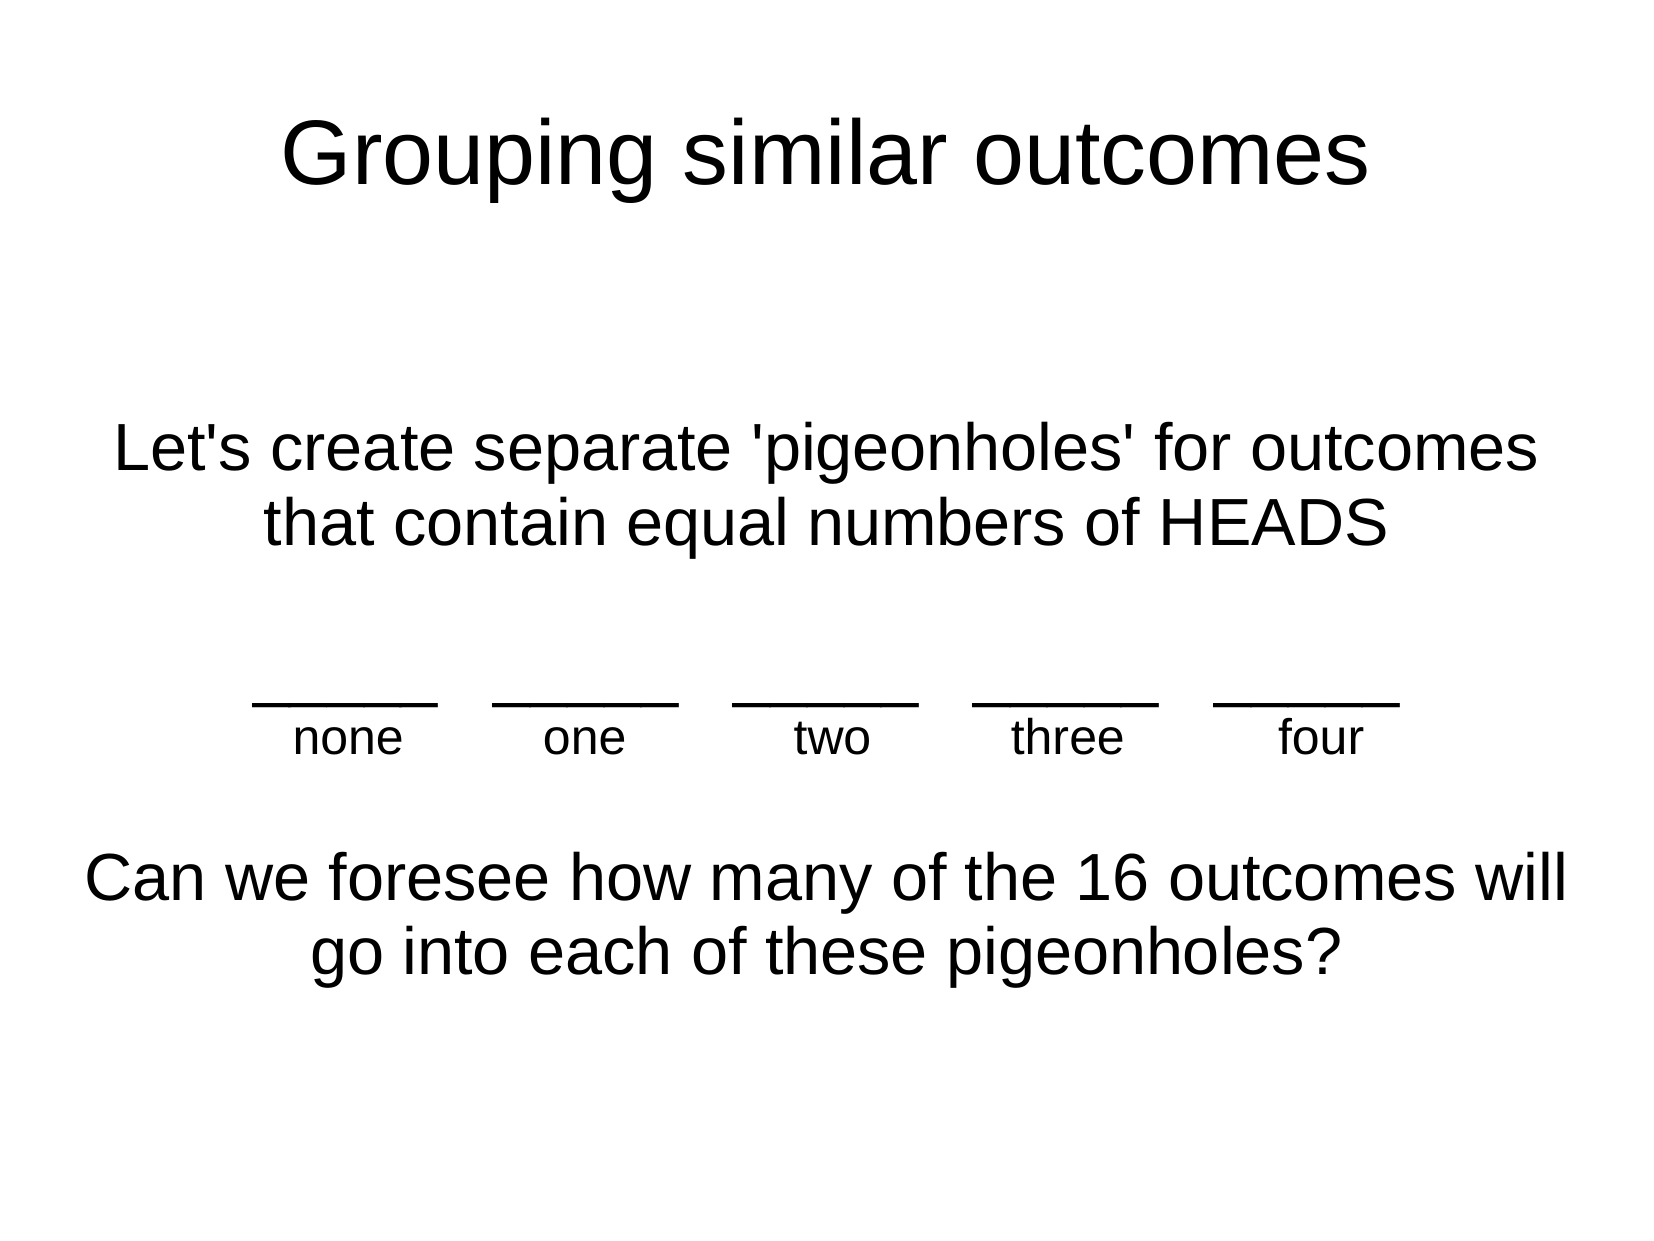

# Grouping similar outcomes
Let's create separate 'pigeonholes' for outcomes that contain equal numbers of HEADS
_____ _____ _____ _____ _____
 none one two three four
Can we foresee how many of the 16 outcomes will go into each of these pigeonholes?